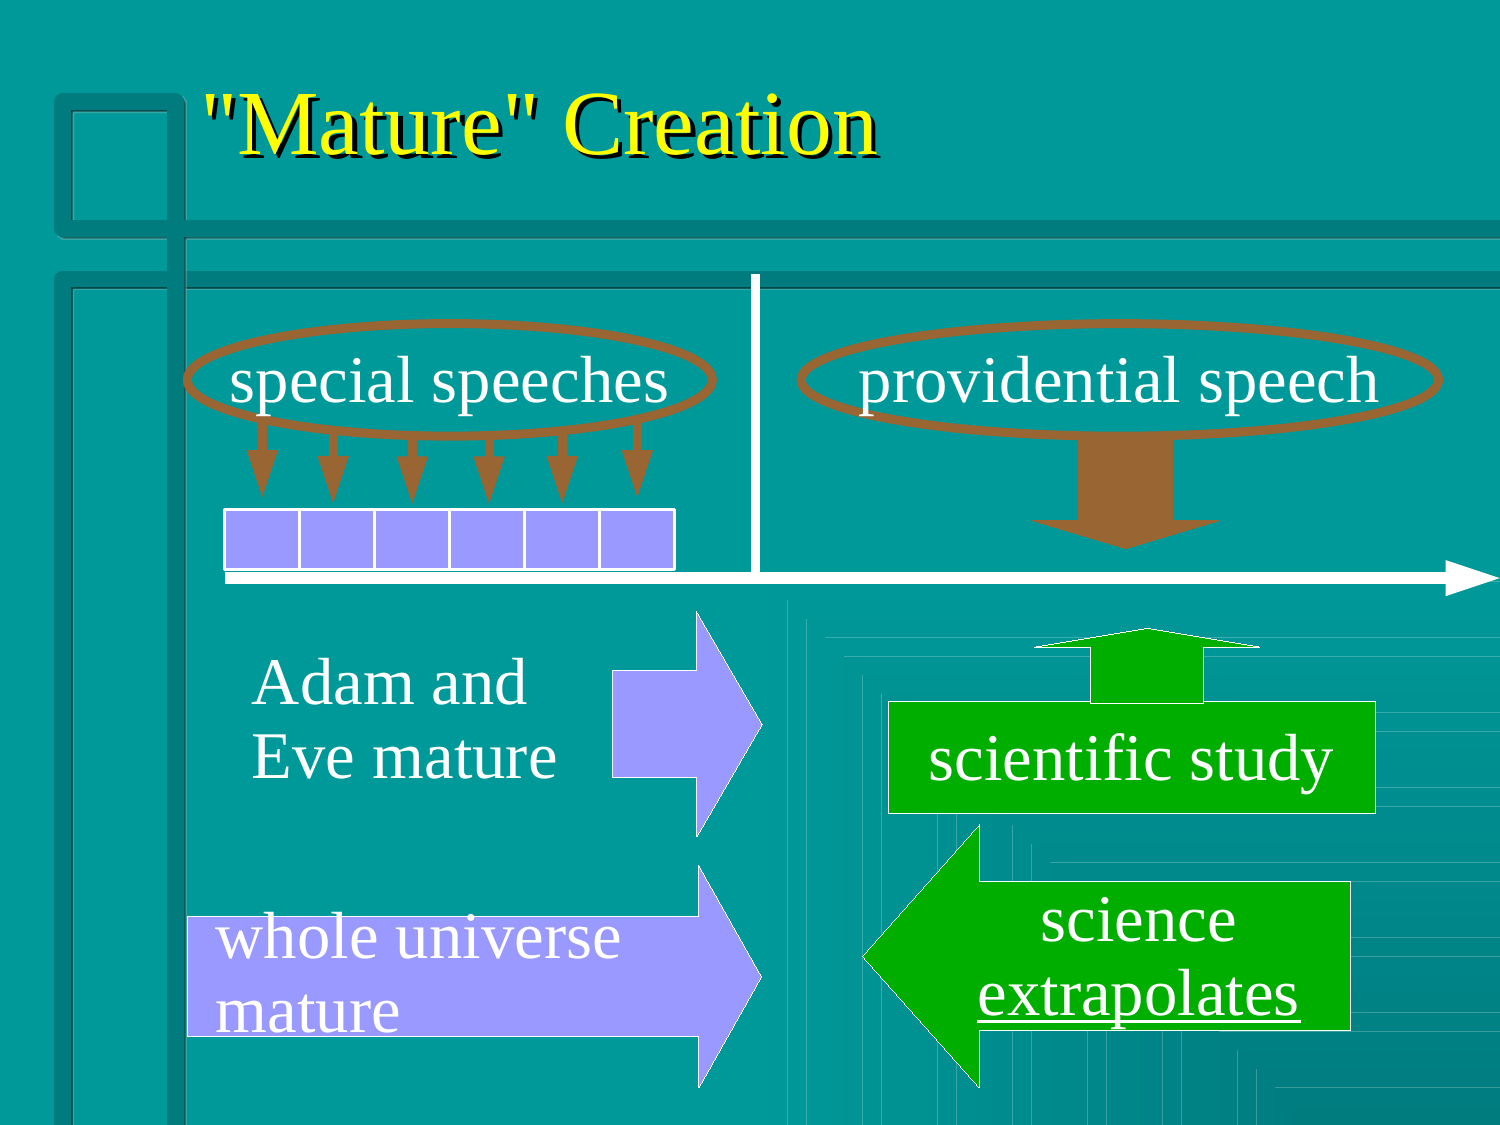

# "Mature" Creation
special speeches
providential speech
scientific study
Adam and Eve mature
science
extrapolates
whole universe mature